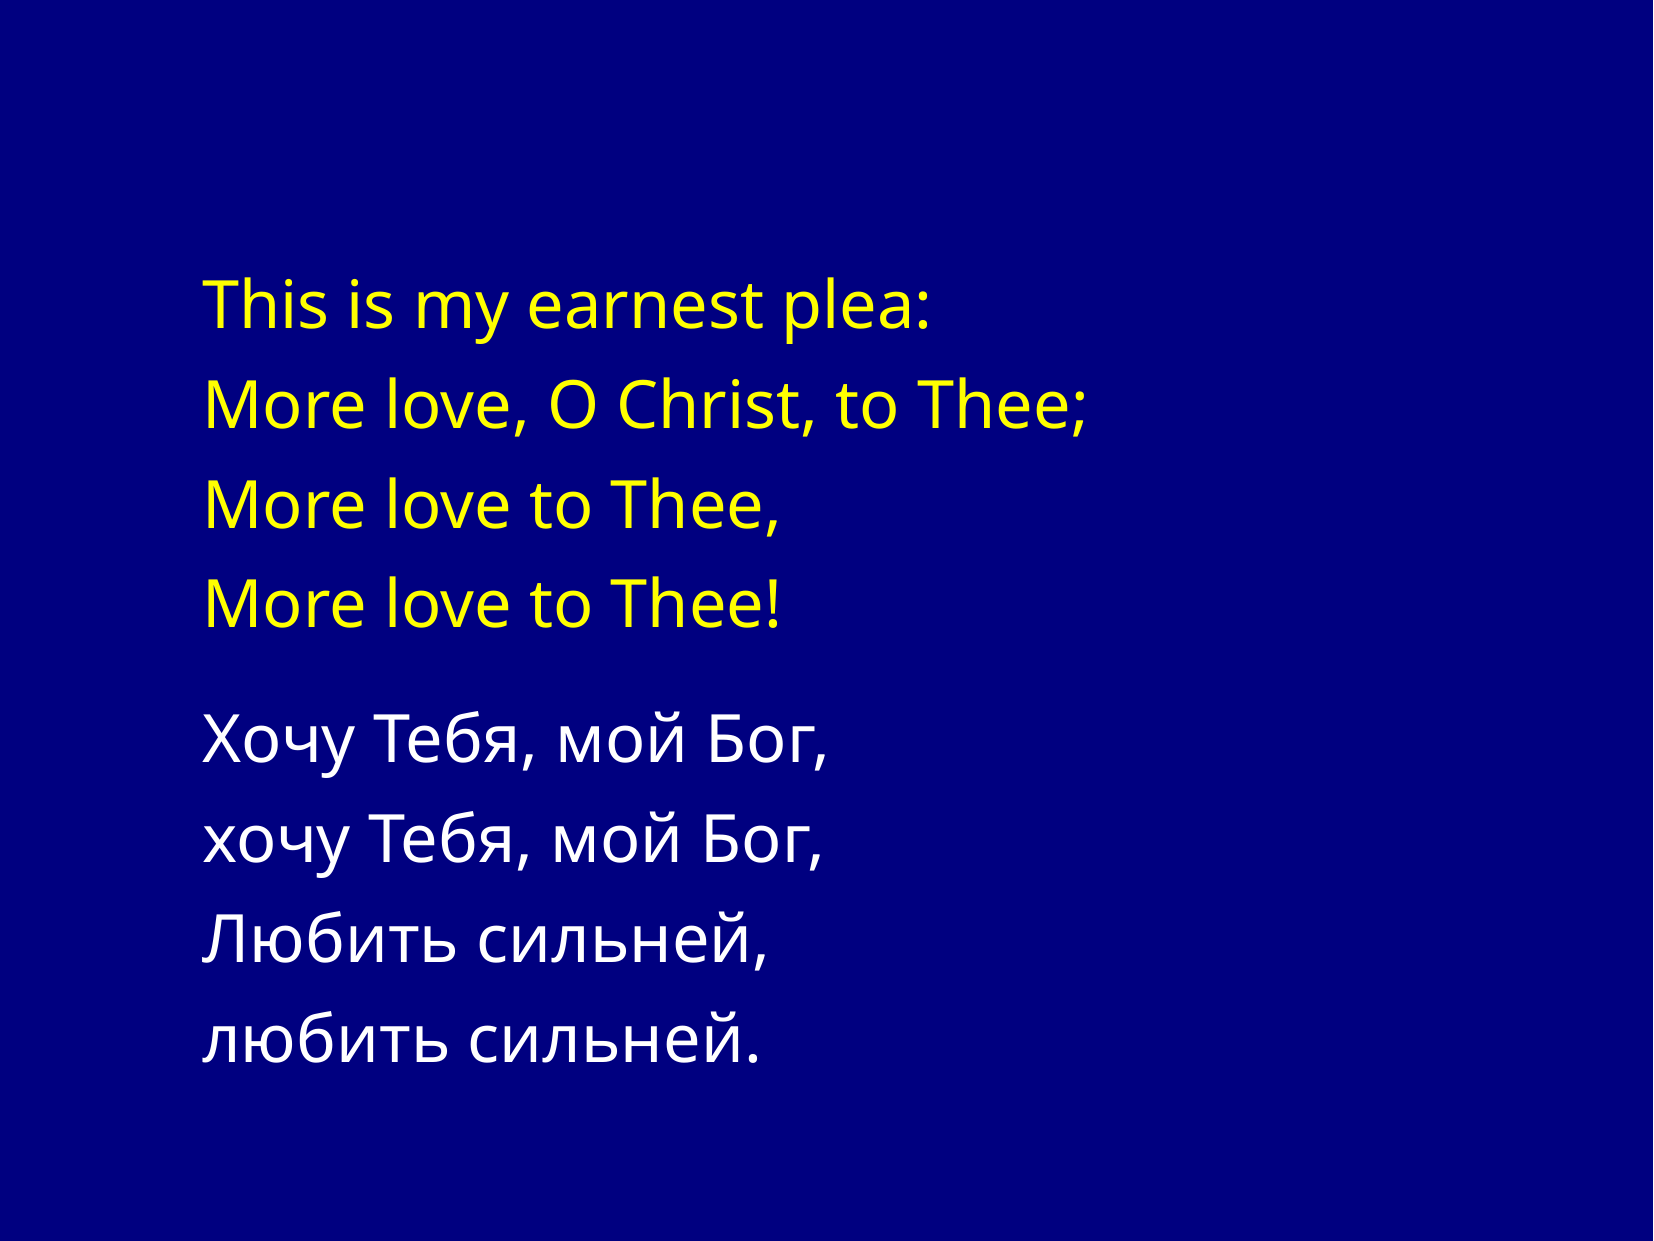

This is my earnest plea:
	More love, O Christ, to Thee;
	More love to Thee,
	More love to Thee!
	Хочу Тебя, мой Бог,
	хочу Тебя, мой Бог,
	Любить сильней,
	любить сильней.